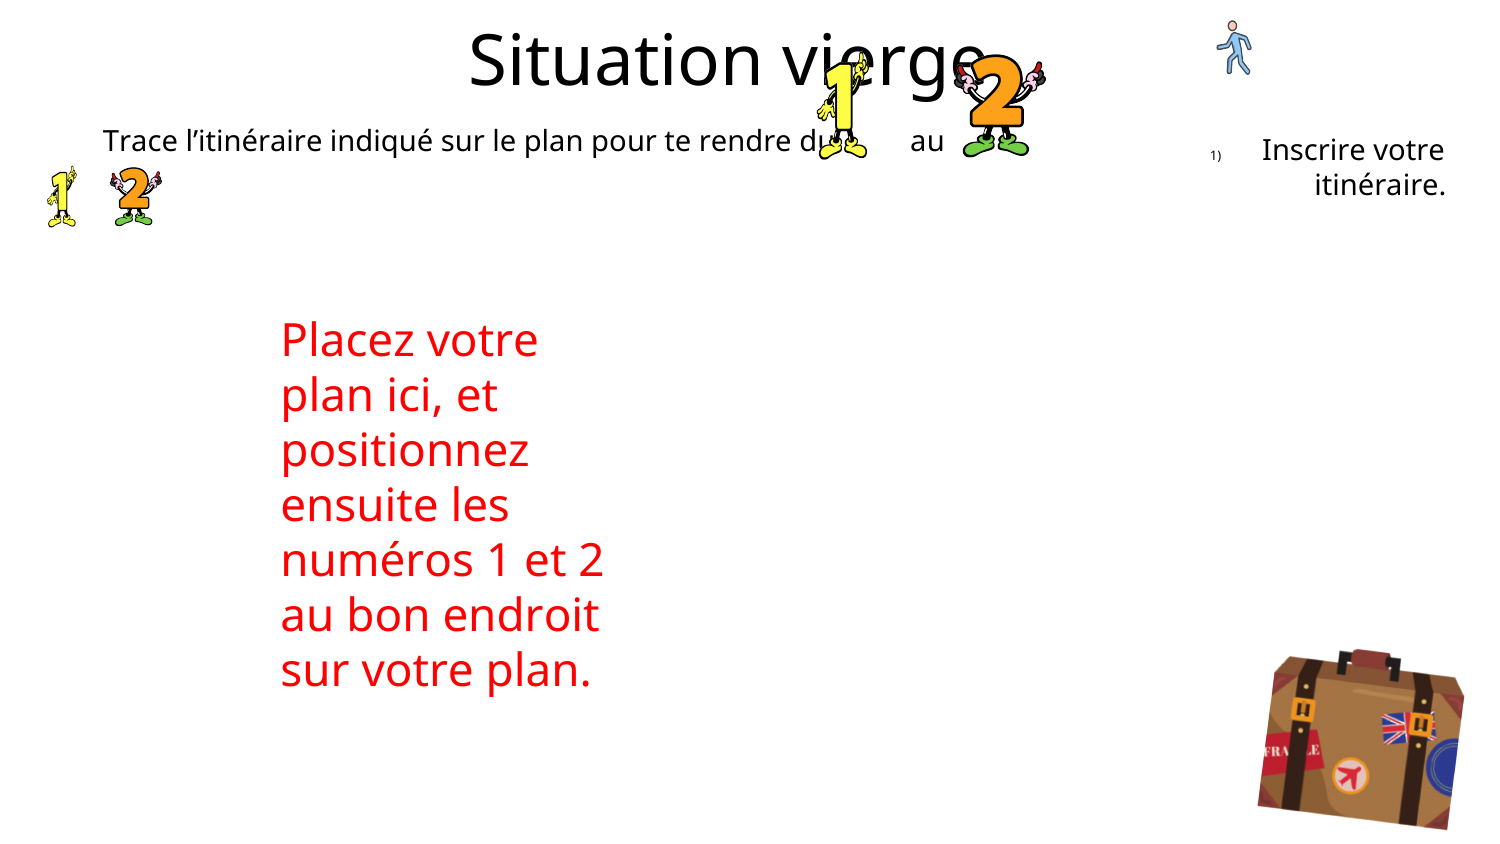

Situation vierge
Trace l’itinéraire indiqué sur le plan pour te rendre du au
Inscrire votre itinéraire.
Placez votre plan ici, et positionnez ensuite les numéros 1 et 2 au bon endroit sur votre plan.